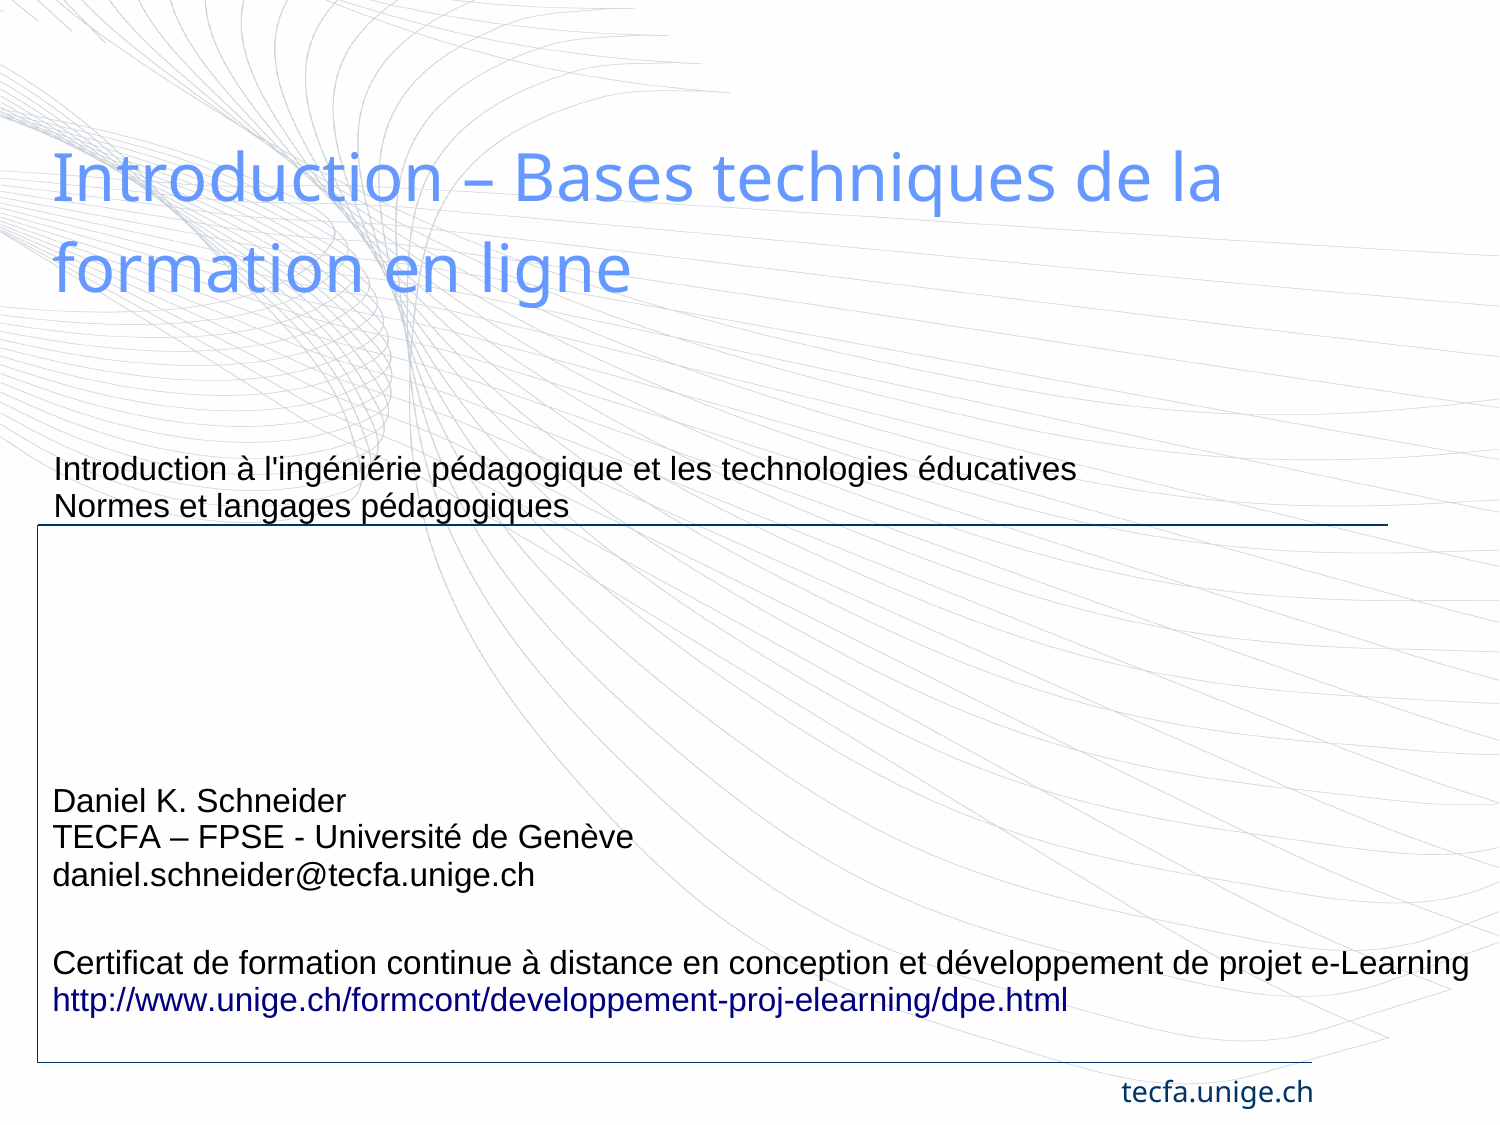

# Introduction – Bases techniques de la formation en ligne
Introduction à l'ingéniérie pédagogique et les technologies éducatives
Normes et langages pédagogiques
Daniel K. Schneider
TECFA – FPSE - Université de Genève
daniel.schneider@tecfa.unige.ch
Certificat de formation continue à distance en conception et développement de projet e-Learning
http://www.unige.ch/formcont/developpement-proj-elearning/dpe.html